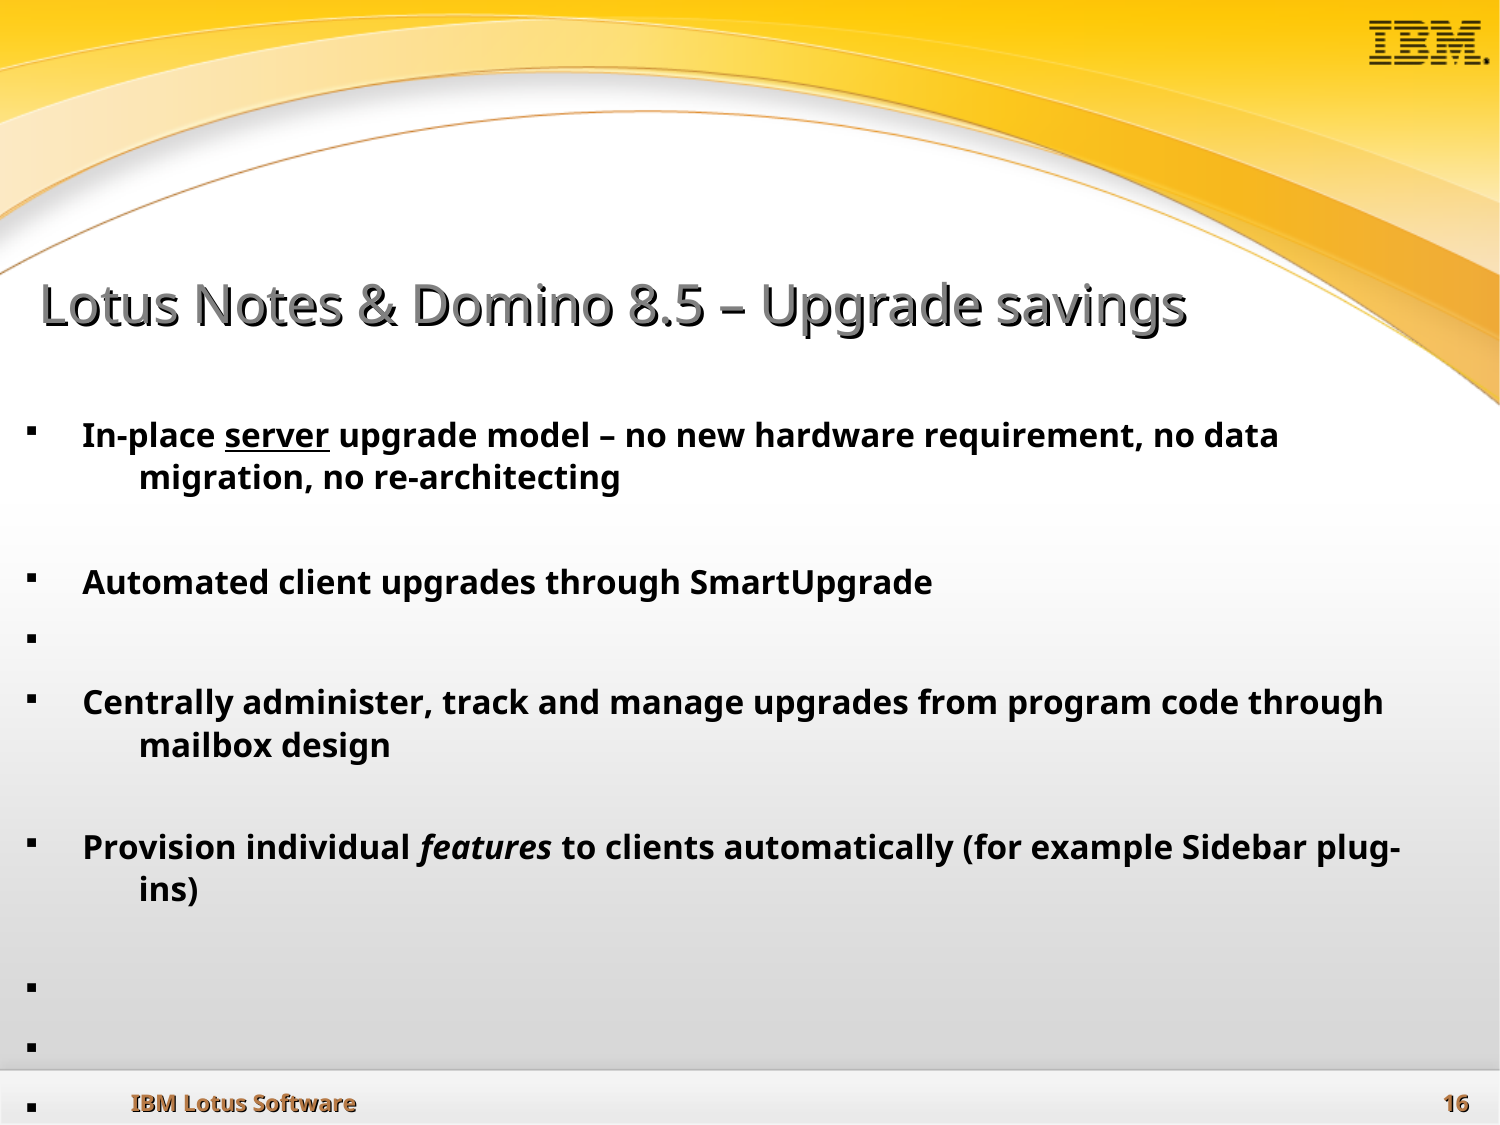

# Lotus Notes & Domino 8.5 – Upgrade savings
In-place server upgrade model – no new hardware requirement, no data migration, no re-architecting
Automated client upgrades through SmartUpgrade
Centrally administer, track and manage upgrades from program code through mailbox design
Provision individual features to clients automatically (for example Sidebar plug-ins)
IBM Lotus Software
16